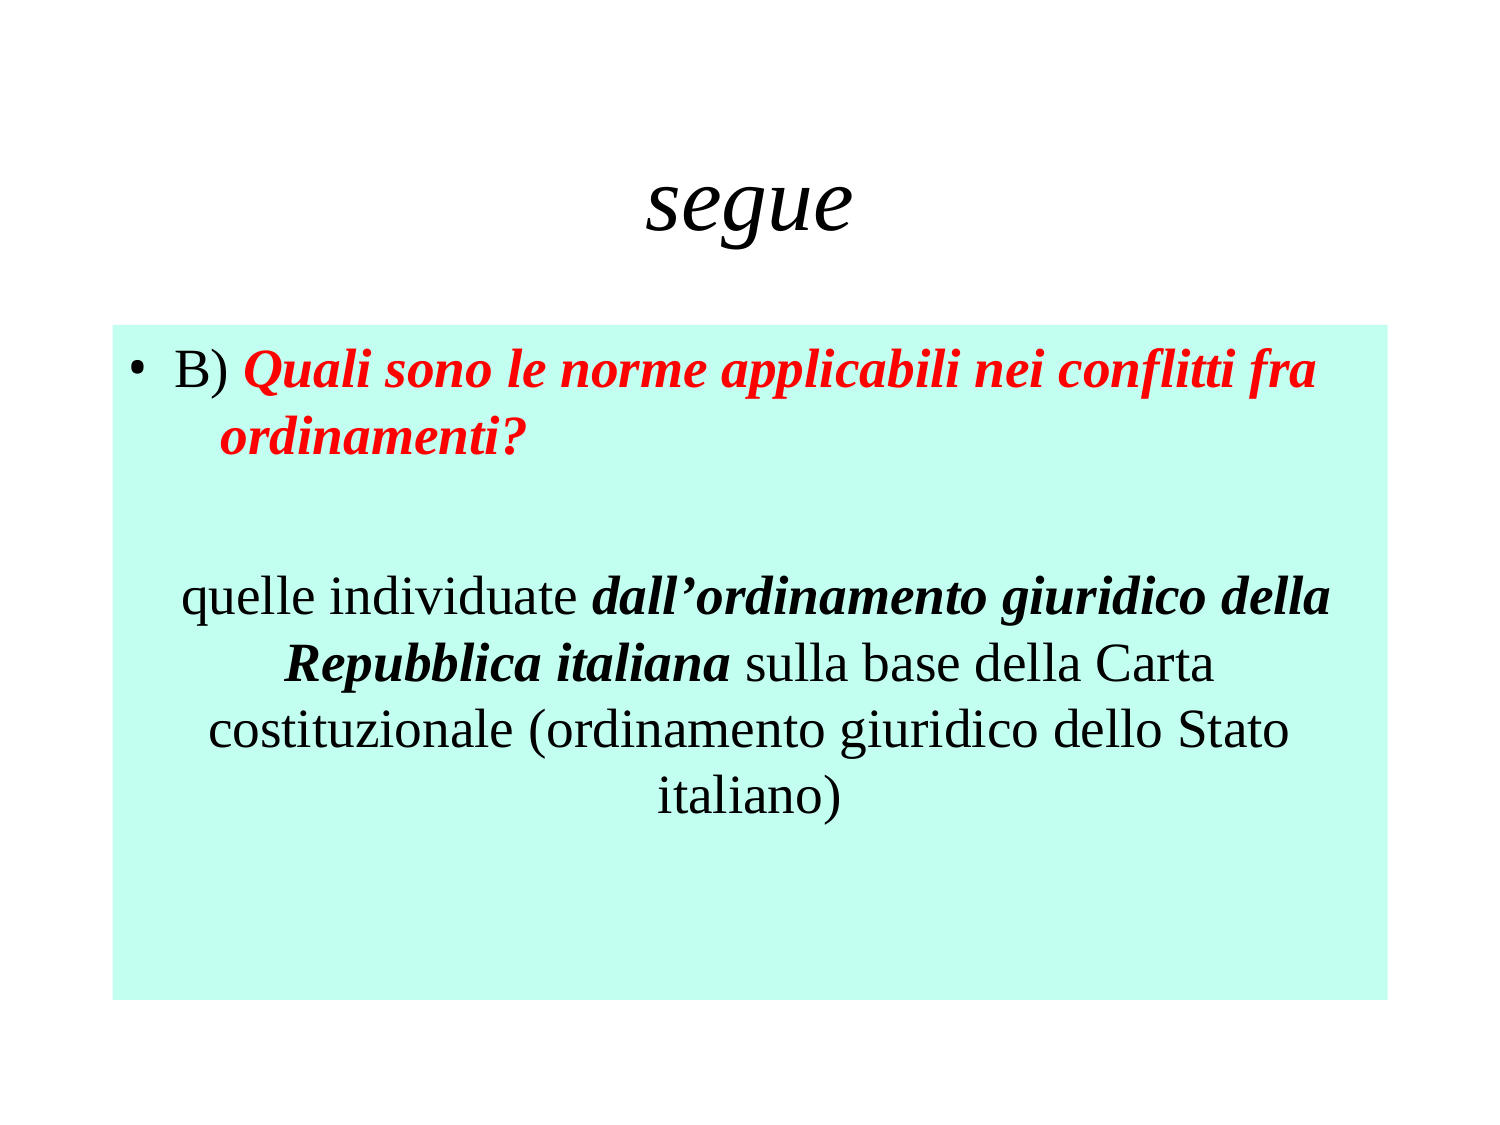

# segue
B) Quali sono le norme applicabili nei conflitti fra ordinamenti?
 quelle individuate dall’ordinamento giuridico della Repubblica italiana sulla base della Carta costituzionale (ordinamento giuridico dello Stato italiano)